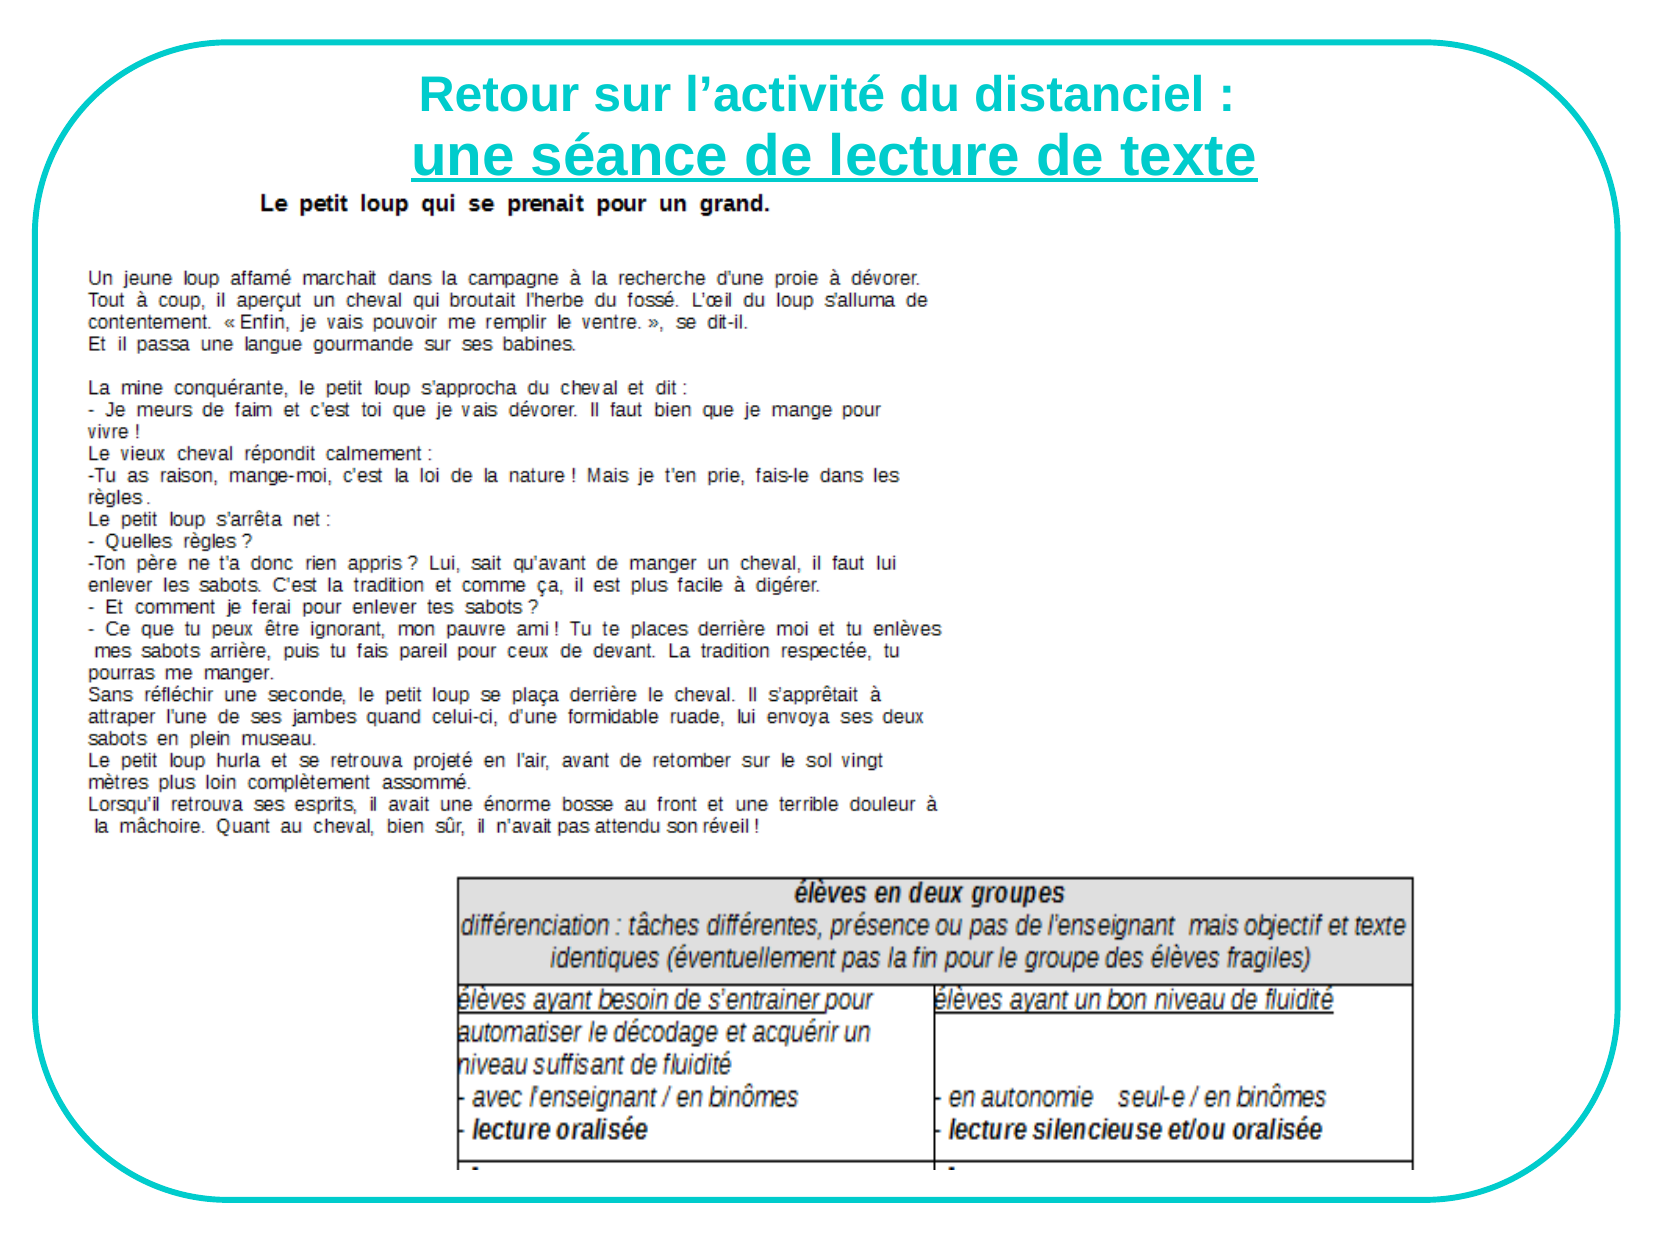

Retour sur l’activité du distanciel :
une séance de lecture de texte